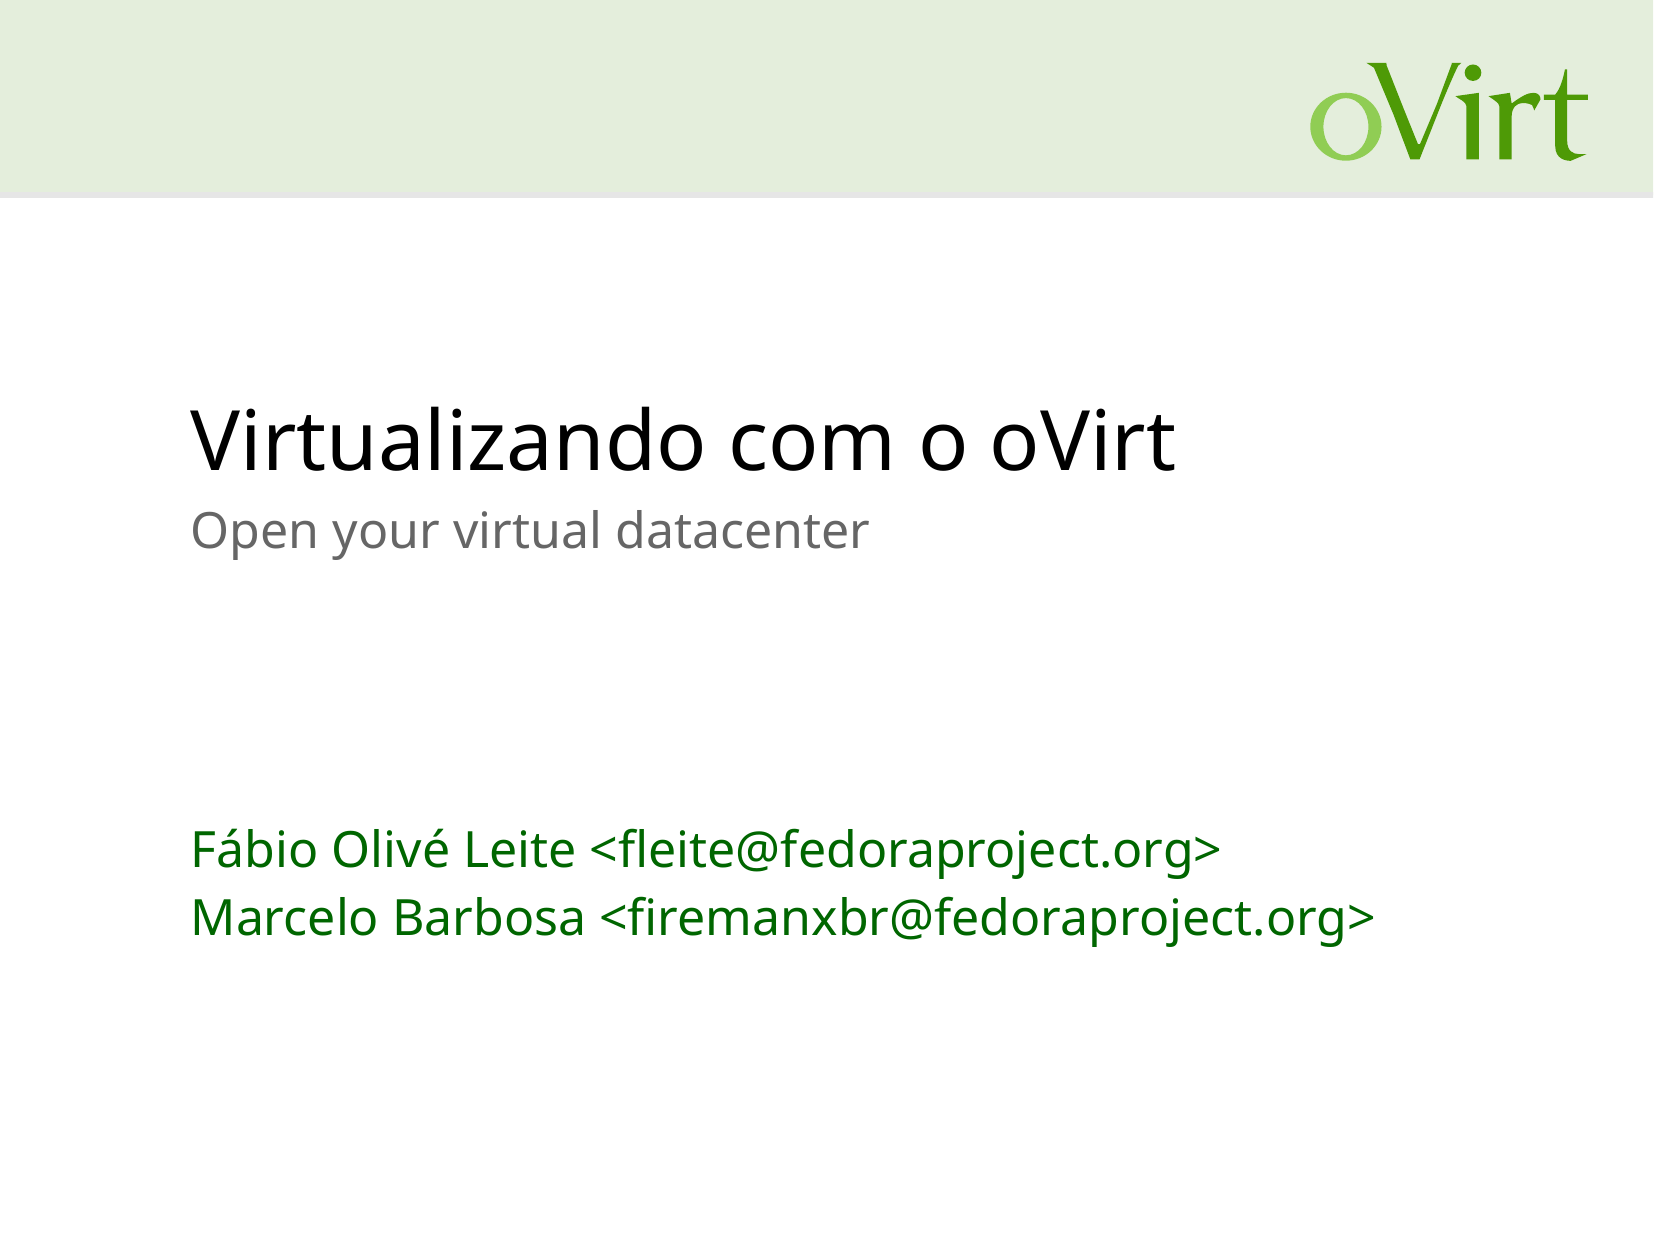

Virtualizando com o oVirt
Open your virtual datacenter
Fábio Olivé Leite <fleite@fedoraproject.org>
Marcelo Barbosa <firemanxbr@fedoraproject.org>